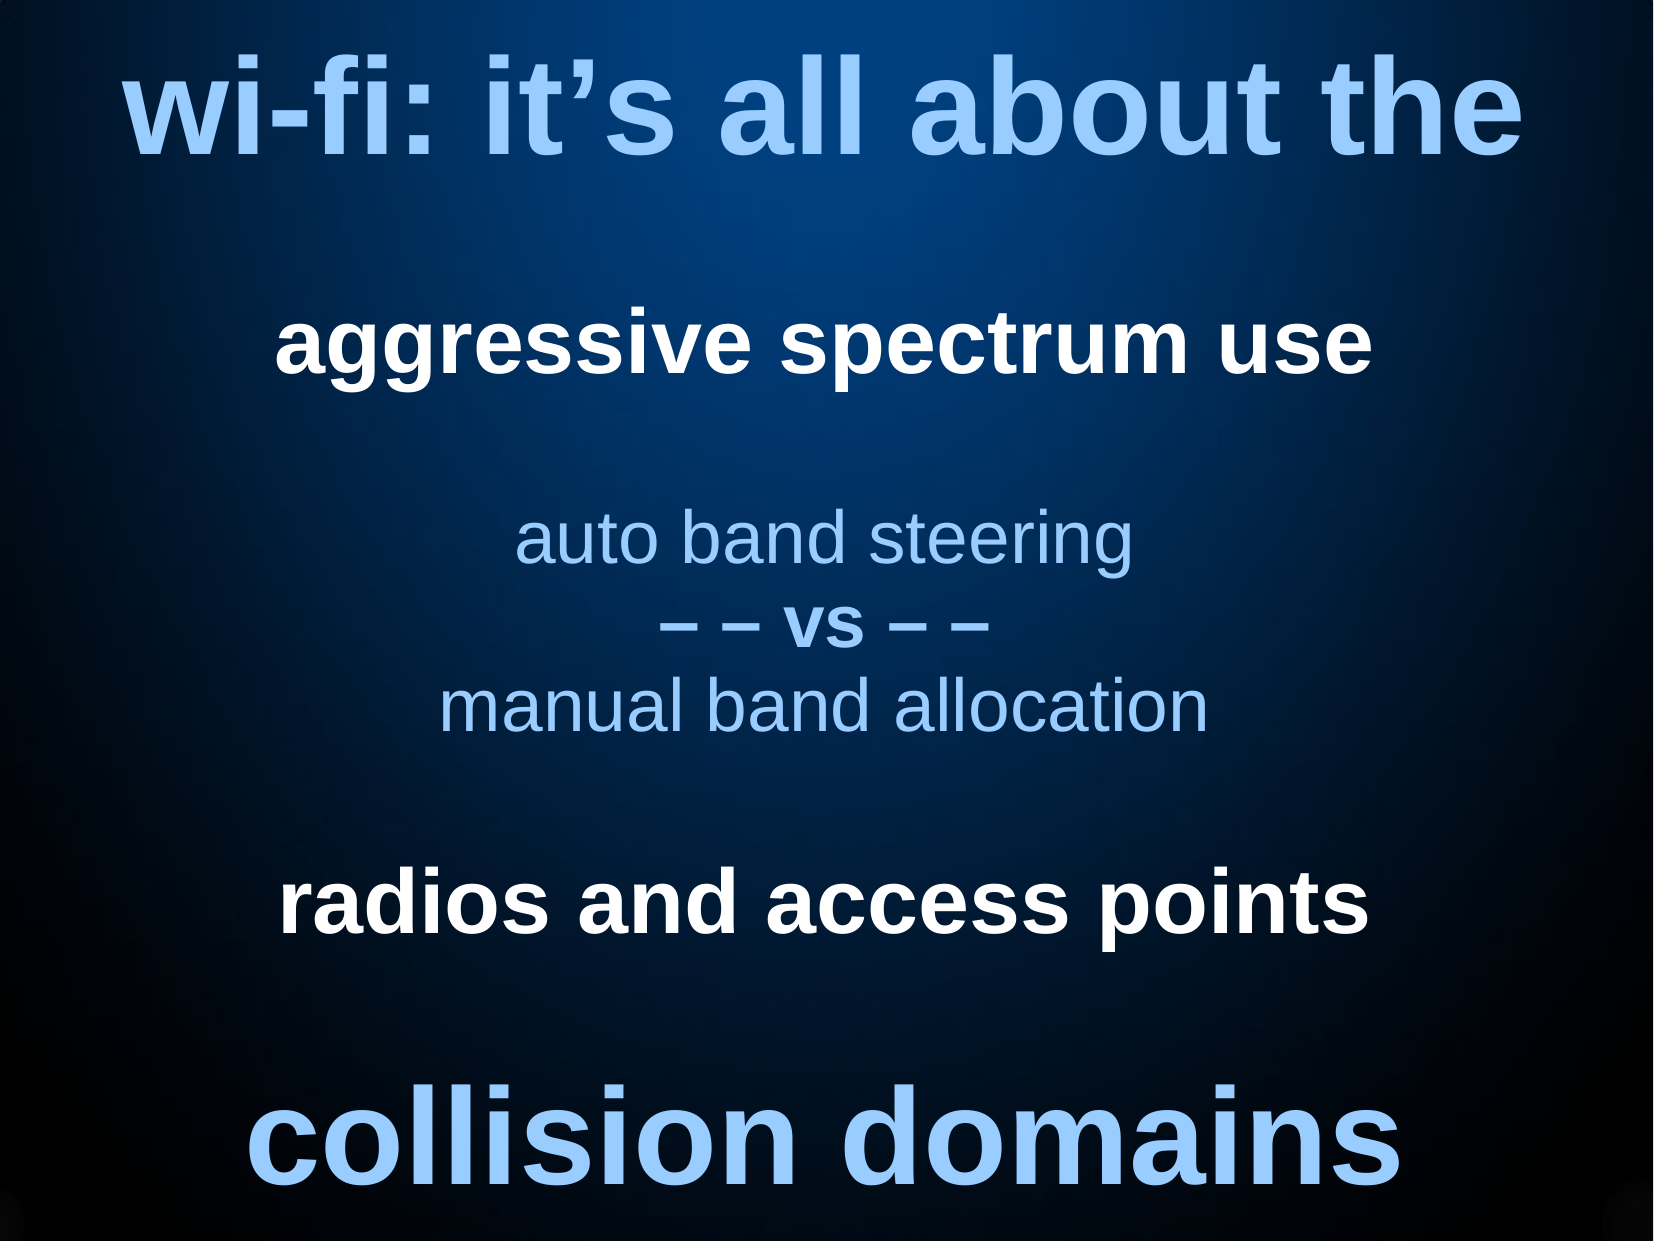

# wi-fi: it’s all about the
aggressive spectrum use
auto band steering
– – vs – –
manual band allocation
radios and access points
collision domains